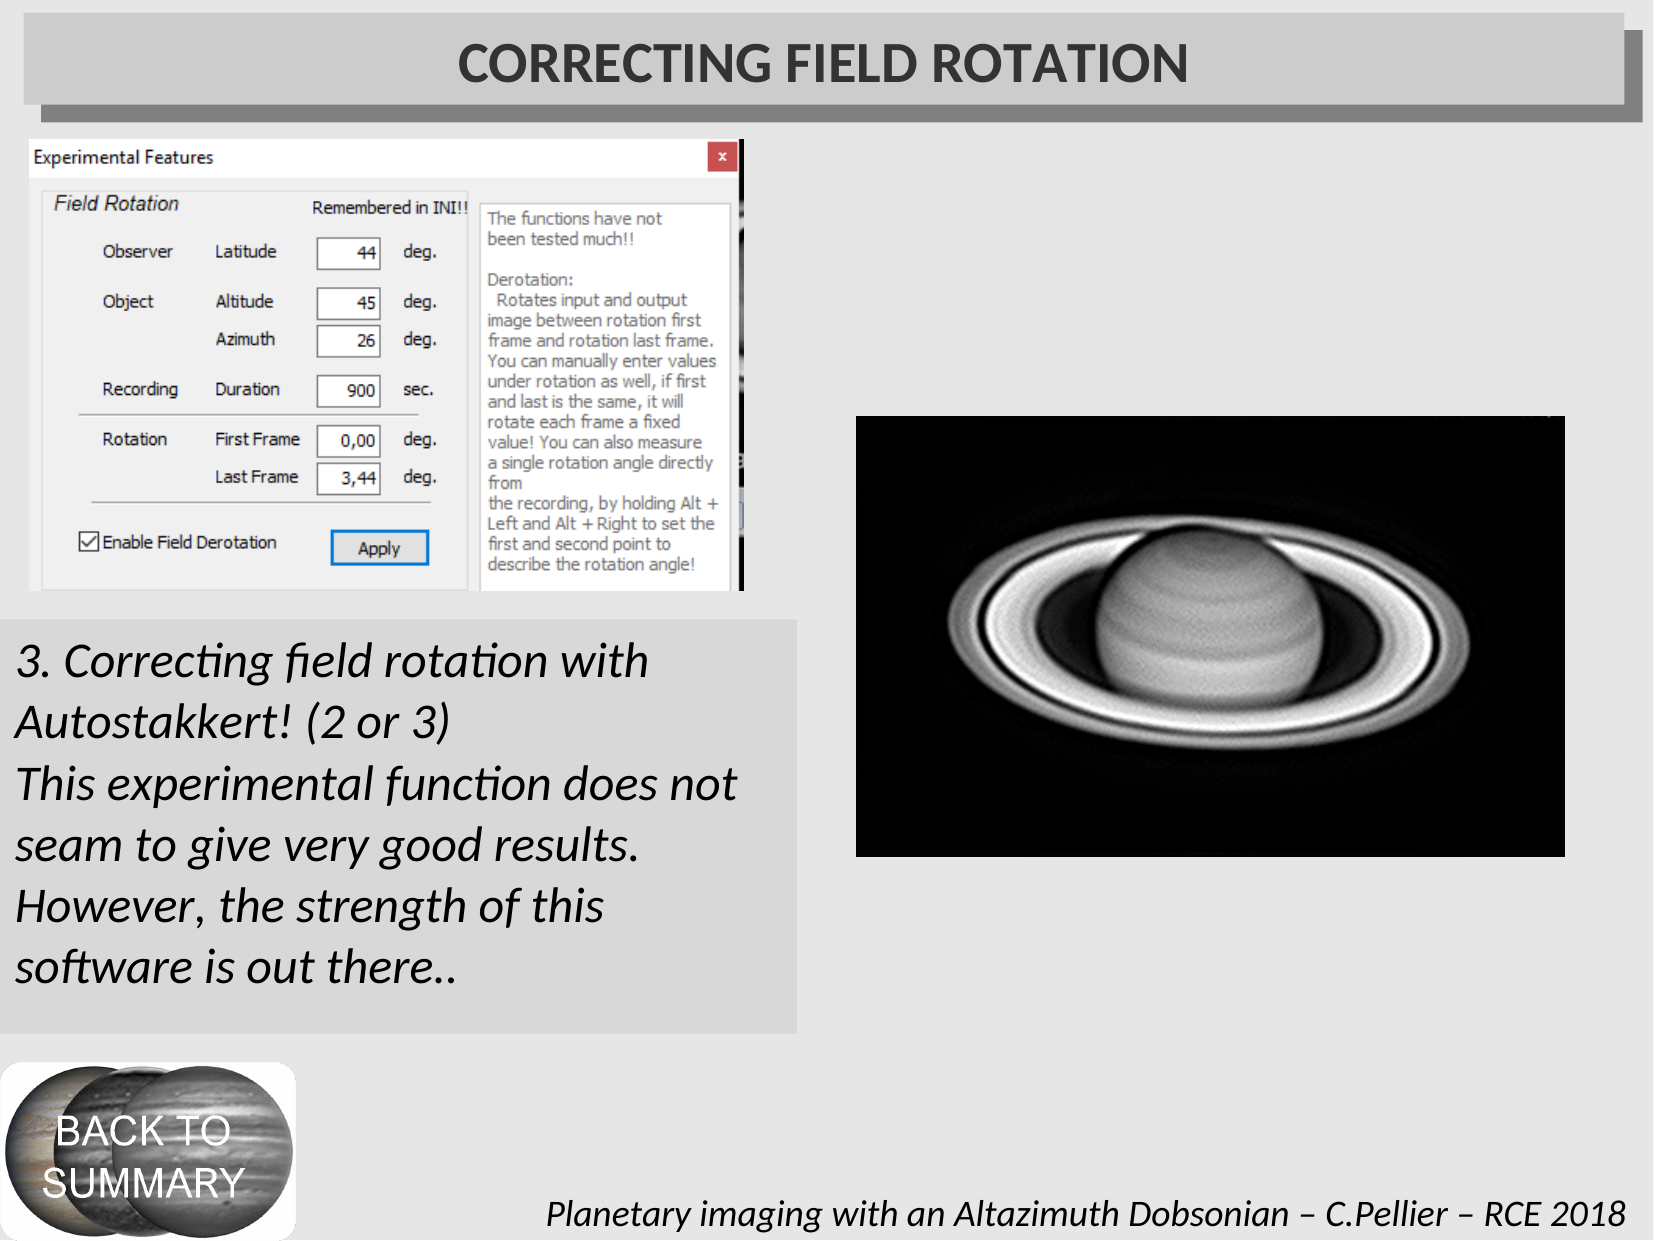

CORRECTING FIELD ROTATION
3. Correcting field rotation with Autostakkert! (2 or 3)
This experimental function does not seam to give very good results.
However, the strength of this software is out there..
Planetary imaging with an Altazimuth Dobsonian – C.Pellier – RCE 2018